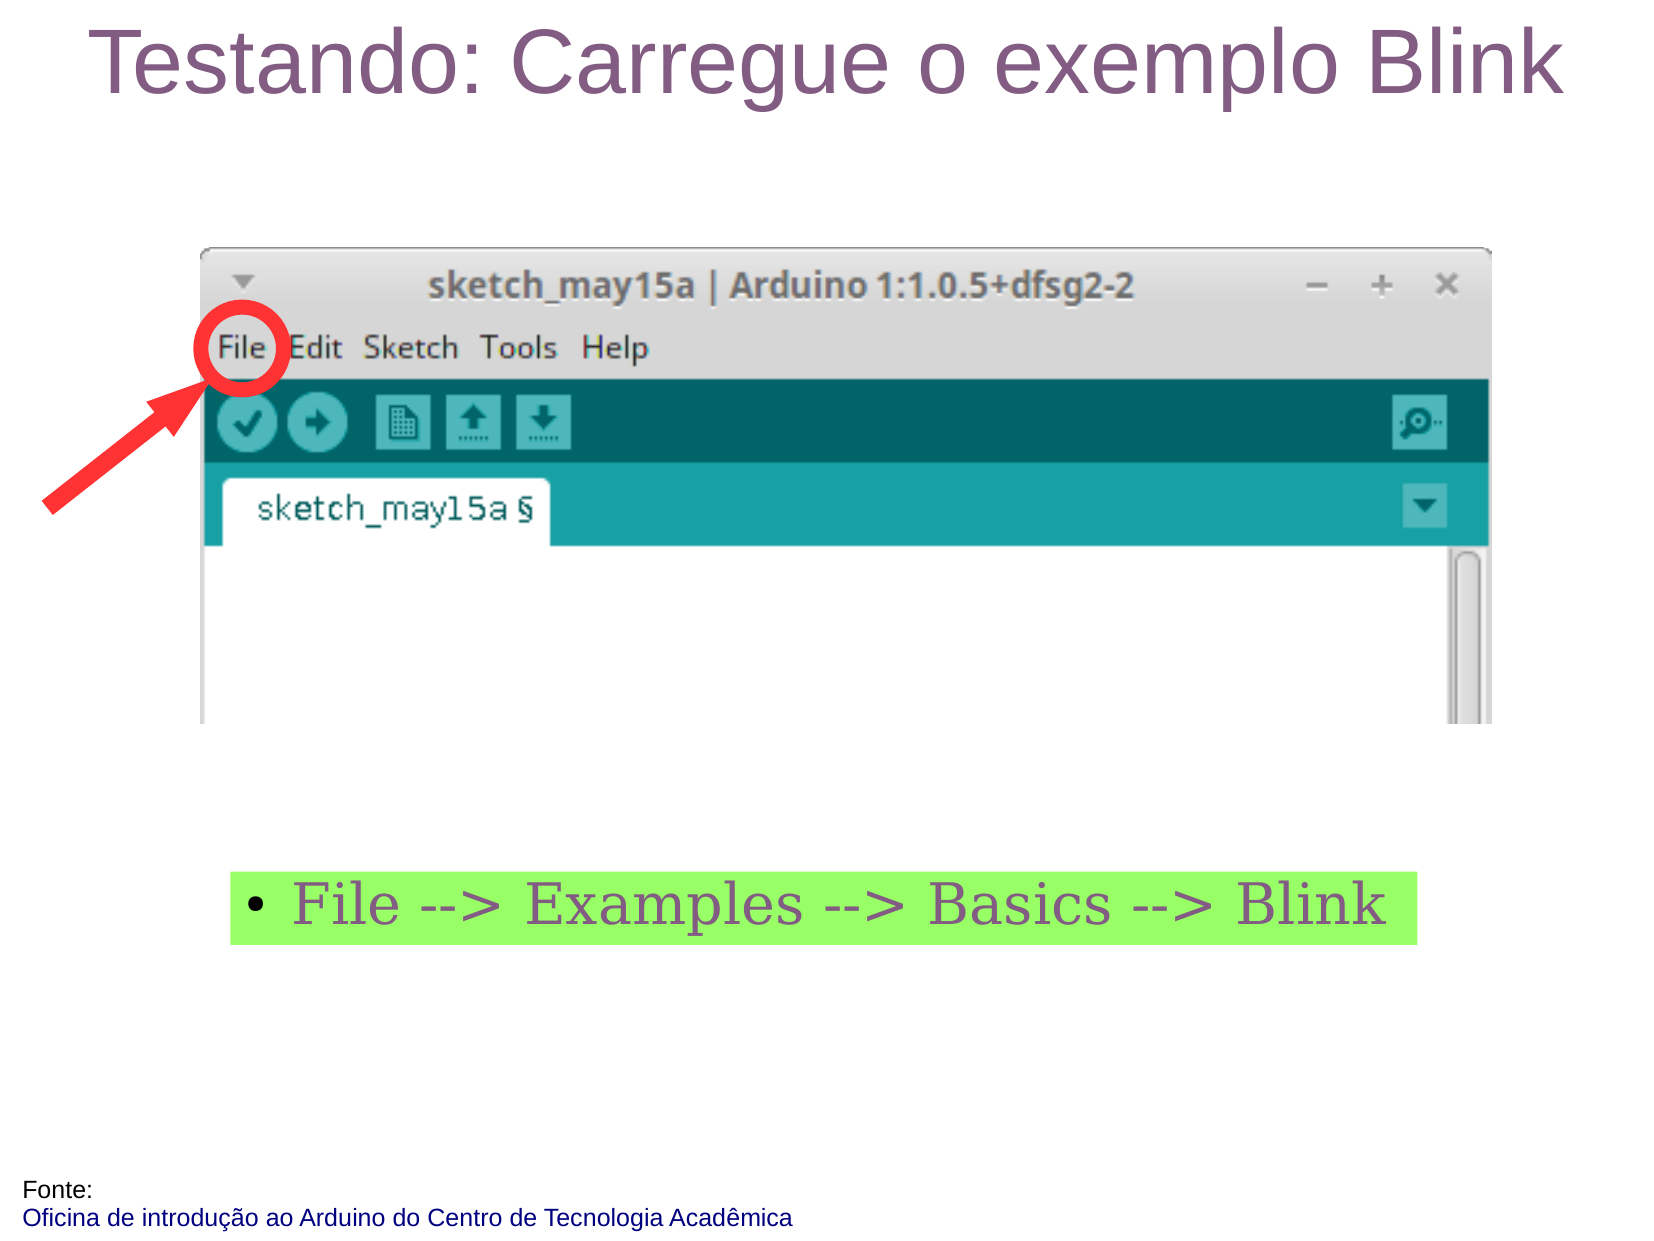

# Testando: Carregue o exemplo Blink
File --> Examples --> Basics --> Blink
Fonte:
Oficina de introdução ao Arduino do Centro de Tecnologia Acadêmica